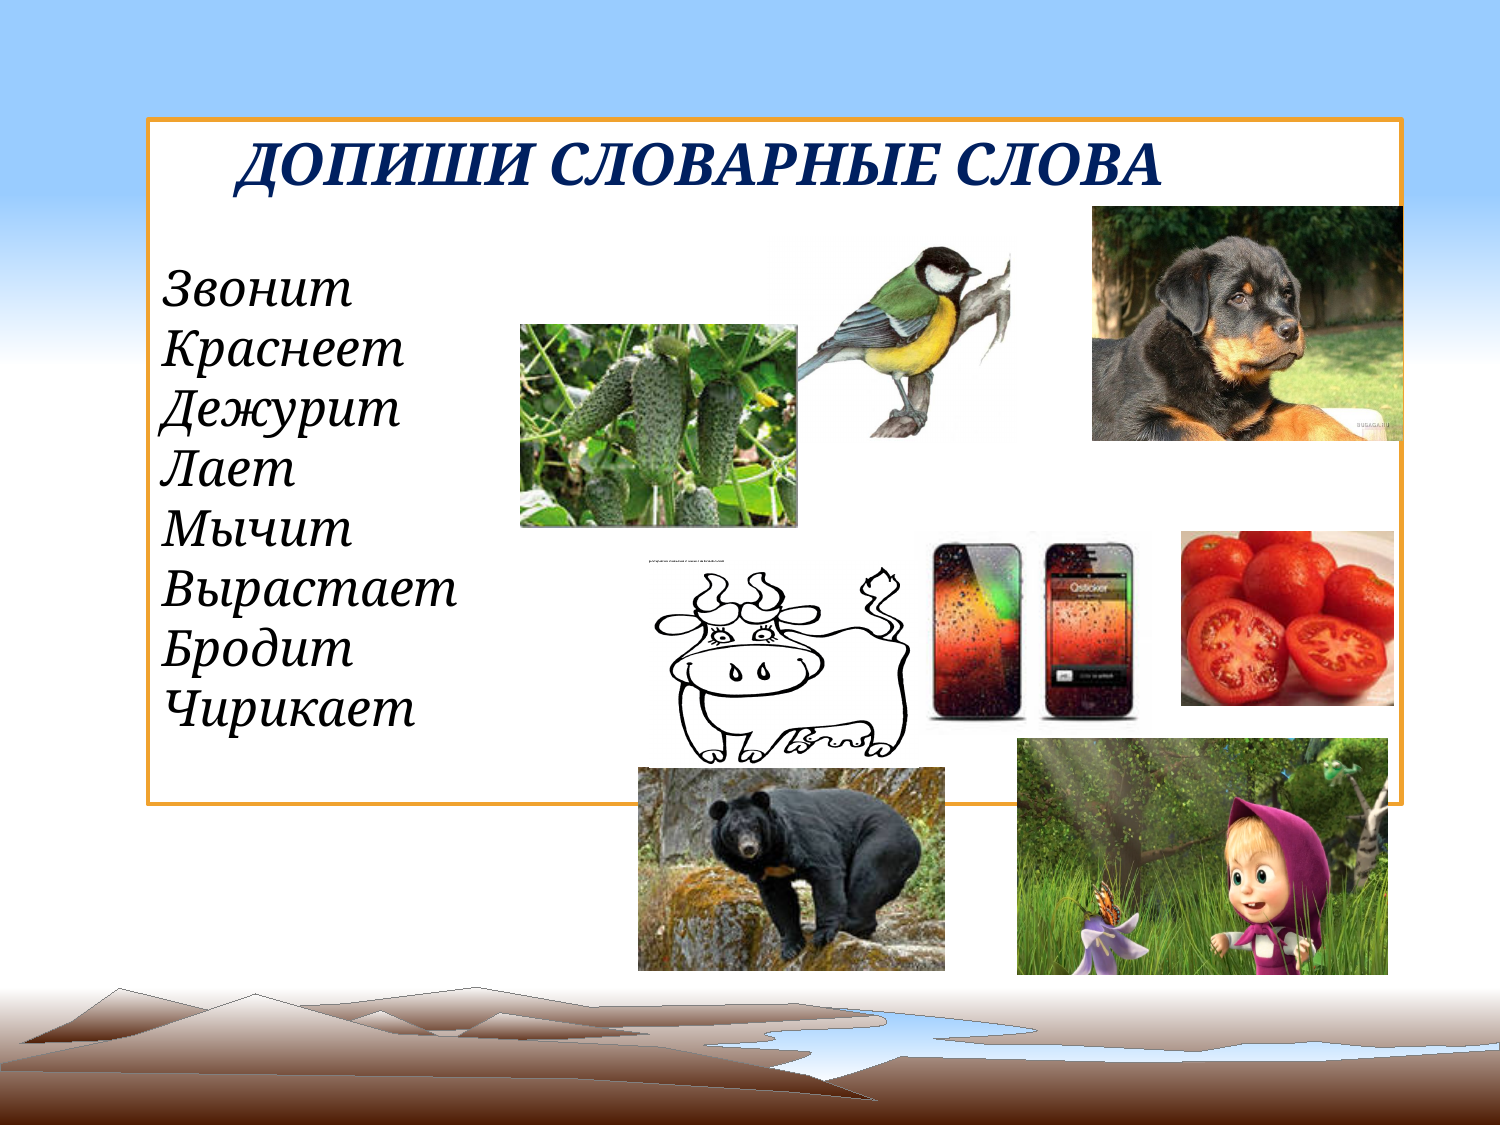

ДОПИШИ СЛОВАРНЫЕ СЛОВА
Звонит
Краснеет
Дежурит
Лает
Мычит
Вырастает
Бродит
Чирикает